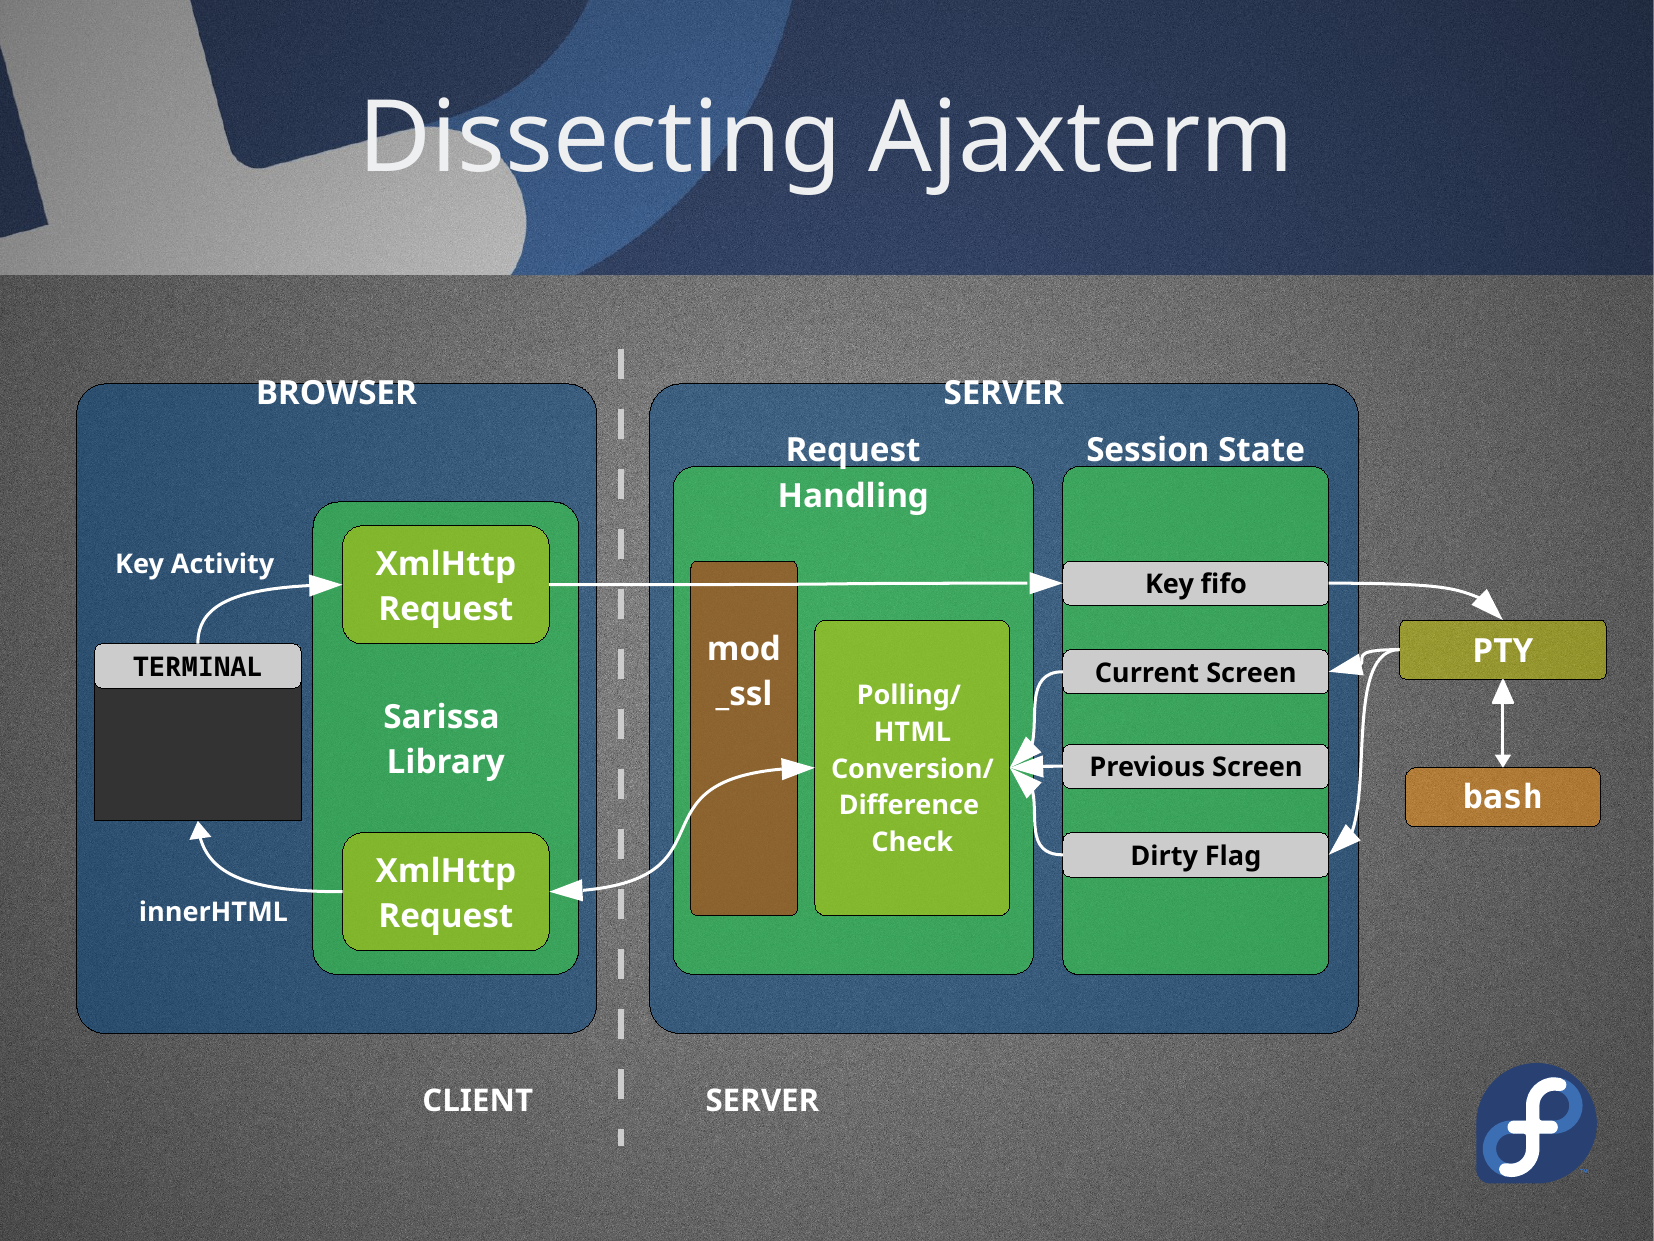

# Dissecting Ajaxterm
BROWSER
SERVER
Request
Handling
Session State
Sarissa
Library
XmlHttp
Request
Key Activity
mod
_ssl
Key fifo
Polling/
HTML
Conversion/
Difference
Check
PTY
TERMINAL
Current Screen
Previous Screen
bash
XmlHttp
Request
Dirty Flag
innerHTML
CLIENT
SERVER